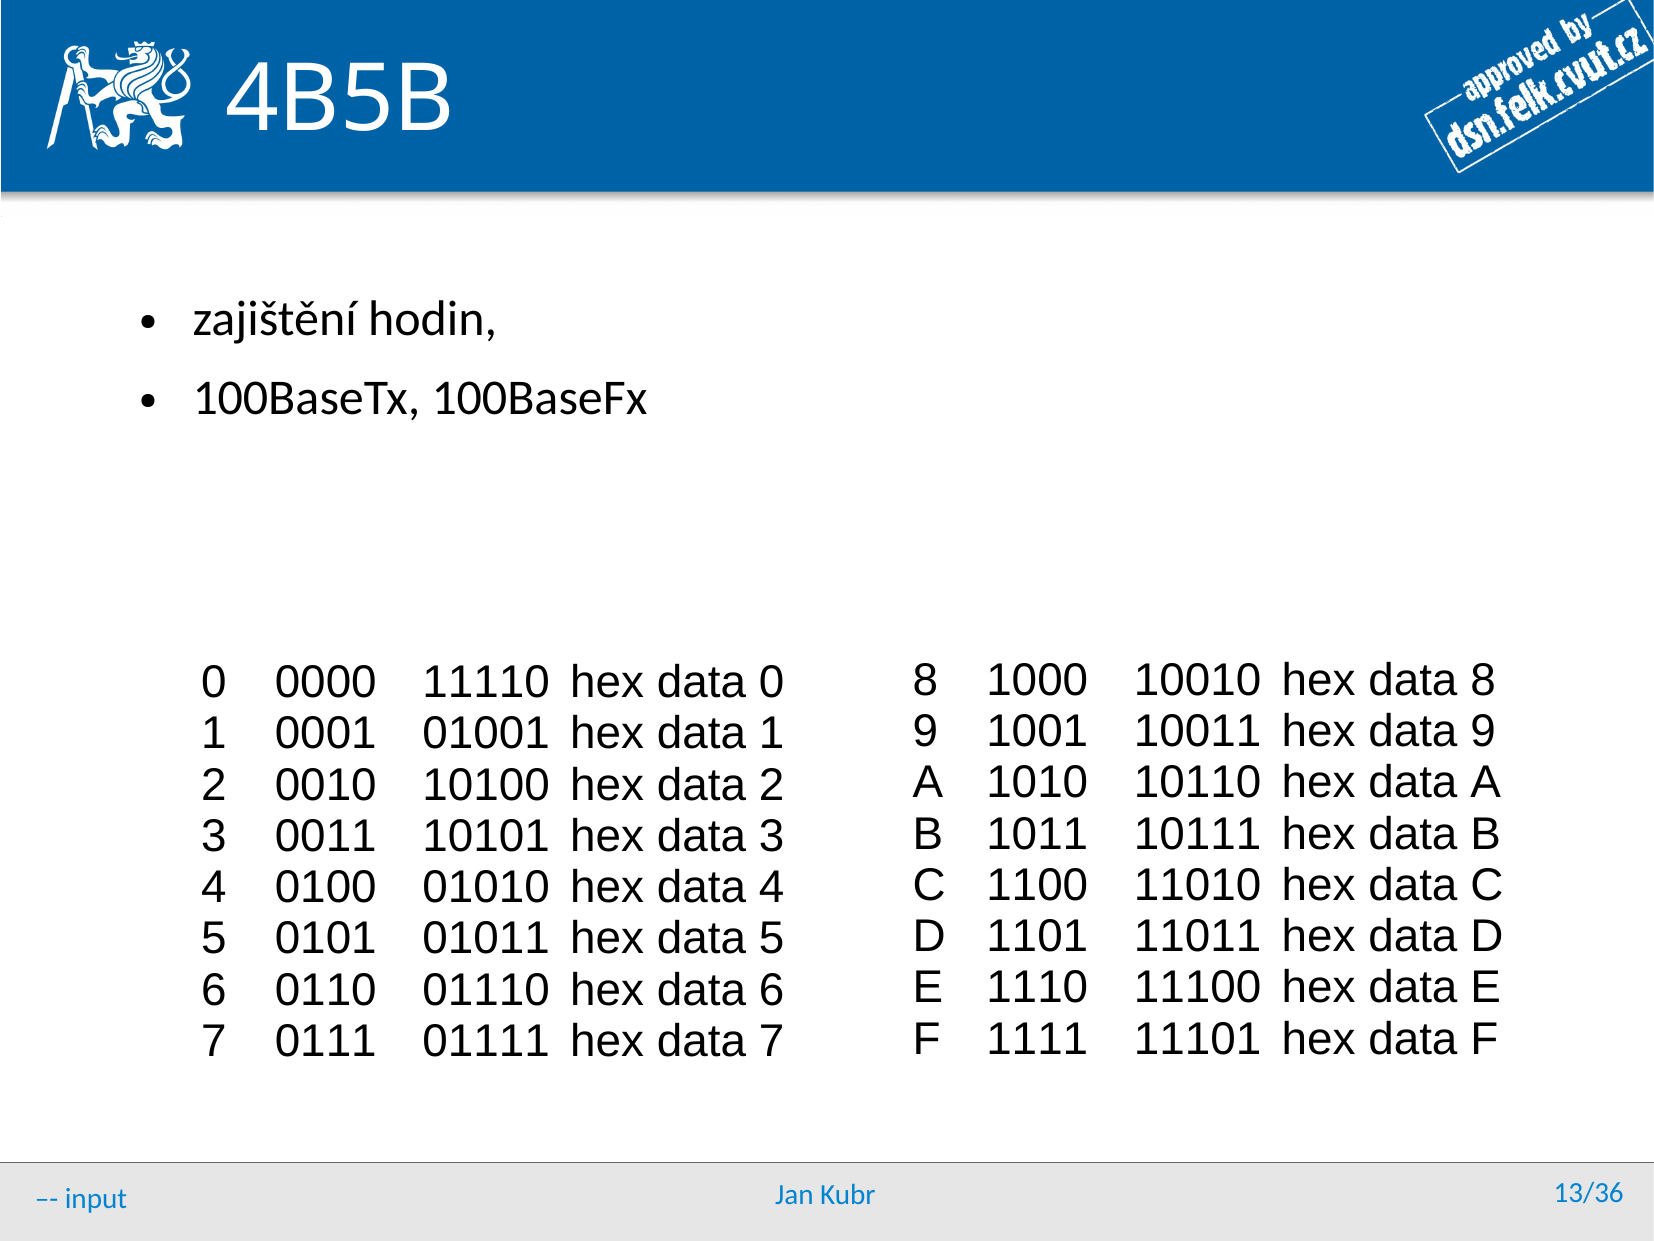

# 4B5B
zajištění hodin,
100BaseTx, 100BaseFx
8 	1000 	10010 	hex data 8
9 	1001 	10011 	hex data 9
A 	1010 	10110 	hex data A
B 	1011 	10111 	hex data B
C 	1100 	11010 	hex data C
D 	1101 	11011 	hex data D
E 	1110 	11100 	hex data E
F 	1111 	11101 	hex data F
0 	0000 	11110 	hex data 0
1 	0001 	01001 	hex data 1
2 	0010 	10100 	hex data 2
3 	0011 	10101 	hex data 3
4 	0100 	01010 	hex data 4
5 	0101 	01011 	hex data 5
6 	0110 	01110 	hex data 6
7 	0111 	01111 	hex data 7
13
Jan Kubr
02/2006